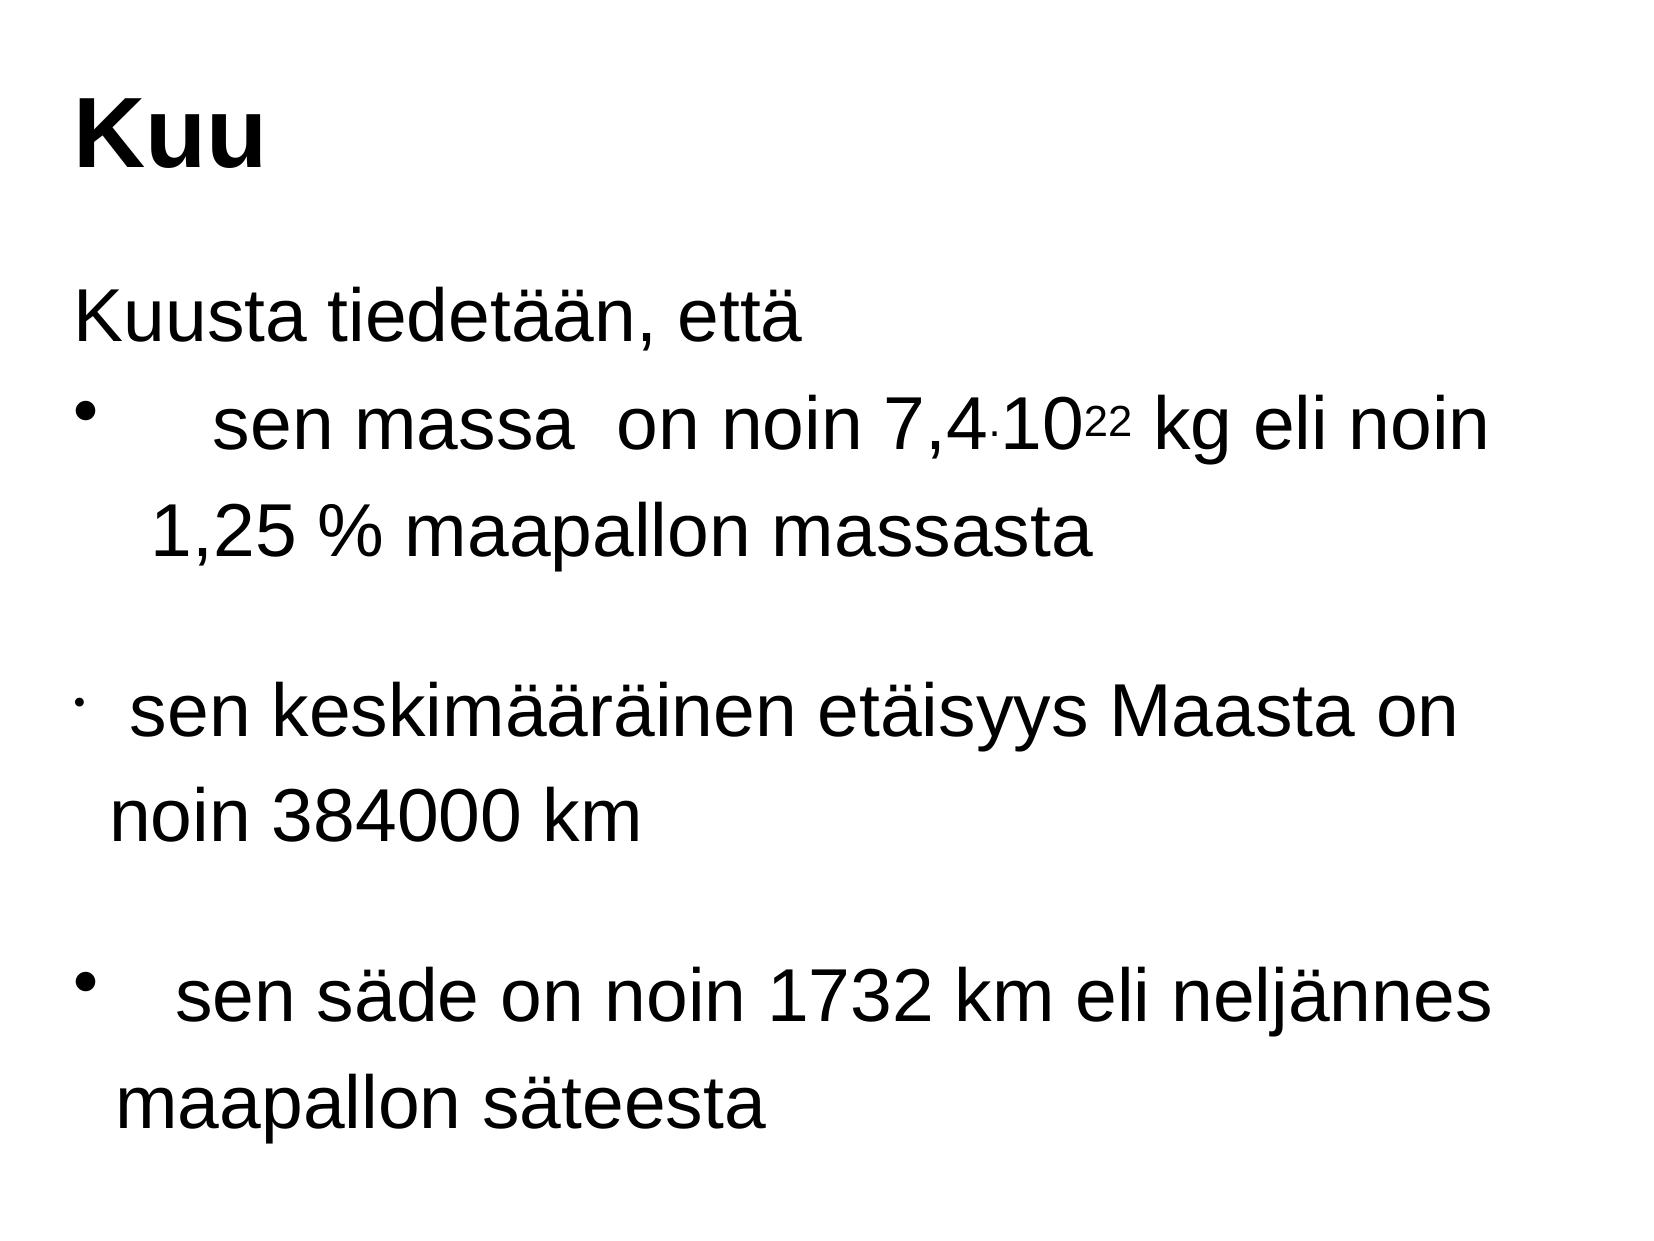

Kuu
Kuusta tiedetään, että
 sen massa on noin 7,4.1022 kg eli noin
 1,25 % maapallon massasta
 sen keskimääräinen etäisyys Maasta on noin 384000 km
 sen säde on noin 1732 km eli neljännes
 maapallon säteesta